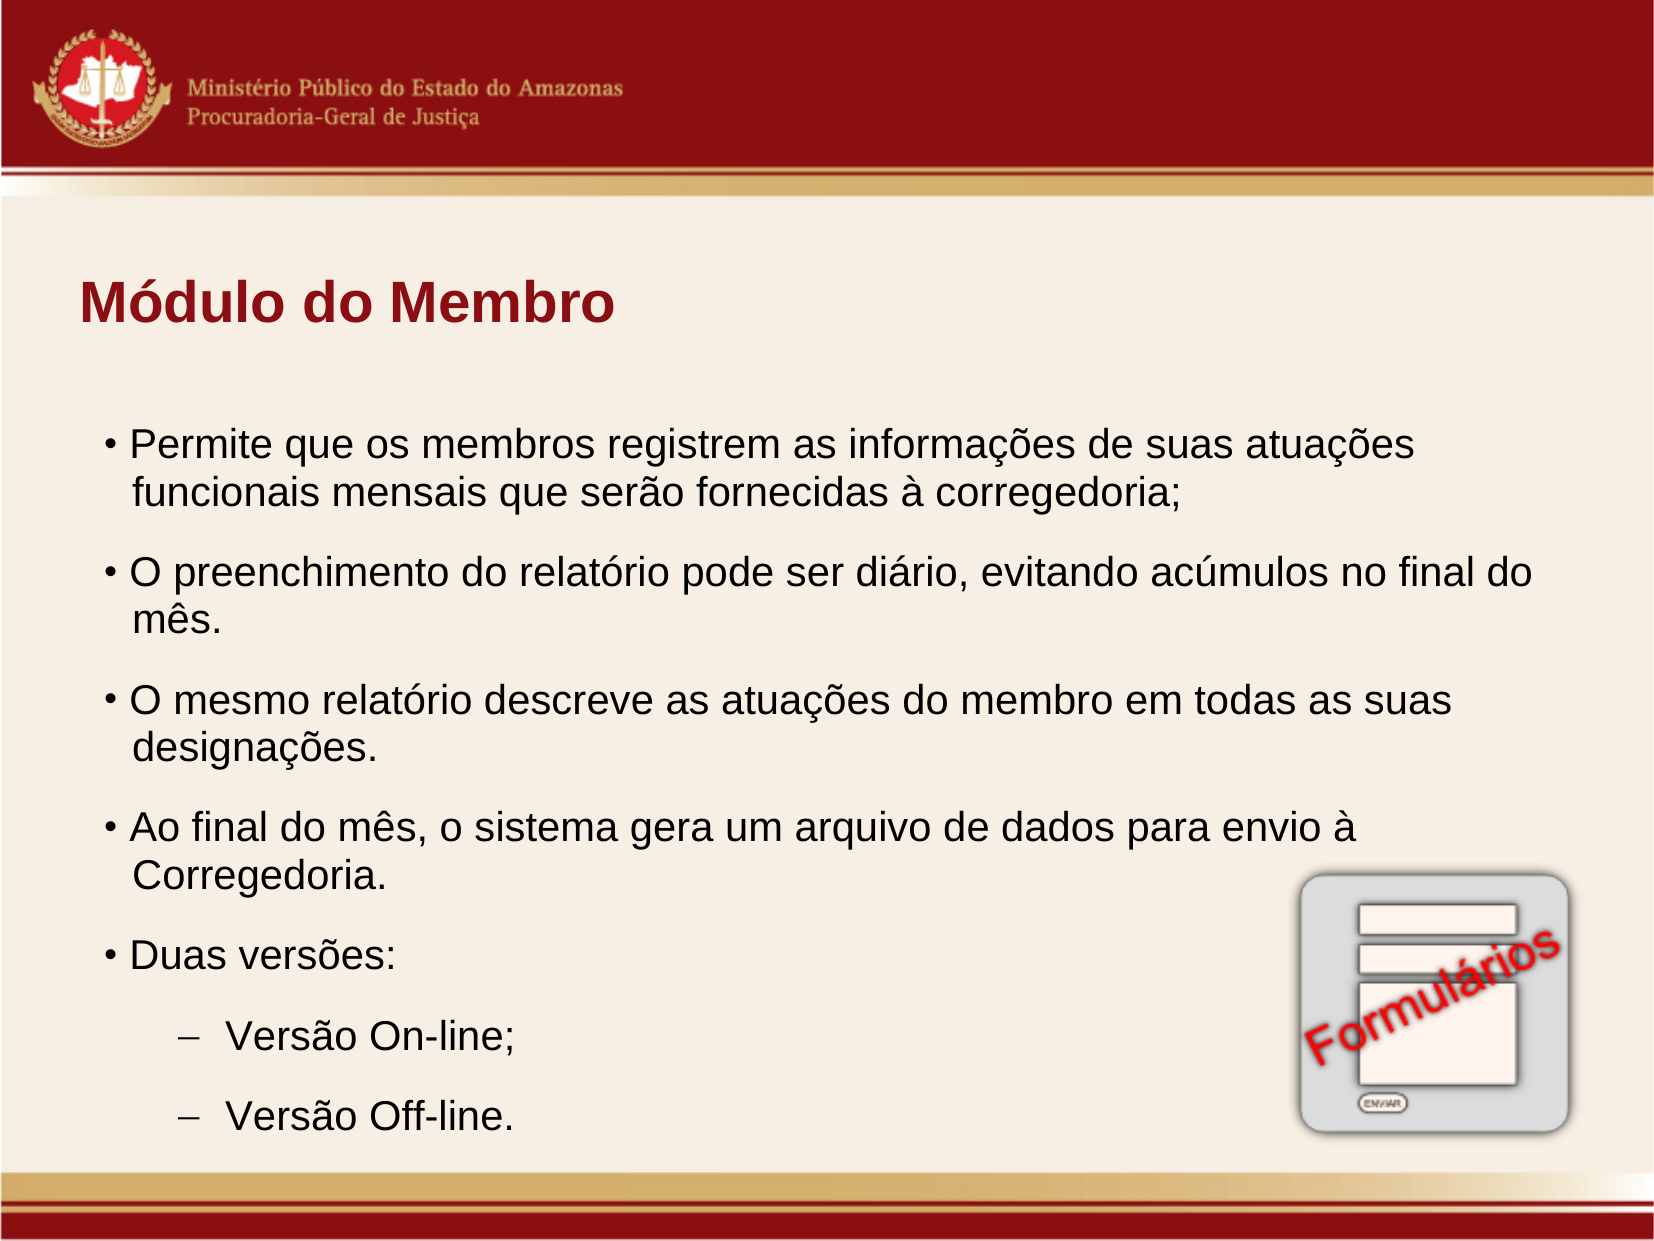

Módulo do Membro
 Permite que os membros registrem as informações de suas atuações funcionais mensais que serão fornecidas à corregedoria;
 O preenchimento do relatório pode ser diário, evitando acúmulos no final do mês.
 O mesmo relatório descreve as atuações do membro em todas as suas designações.
 Ao final do mês, o sistema gera um arquivo de dados para envio à Corregedoria.
 Duas versões:
Versão On-line;
Versão Off-line.